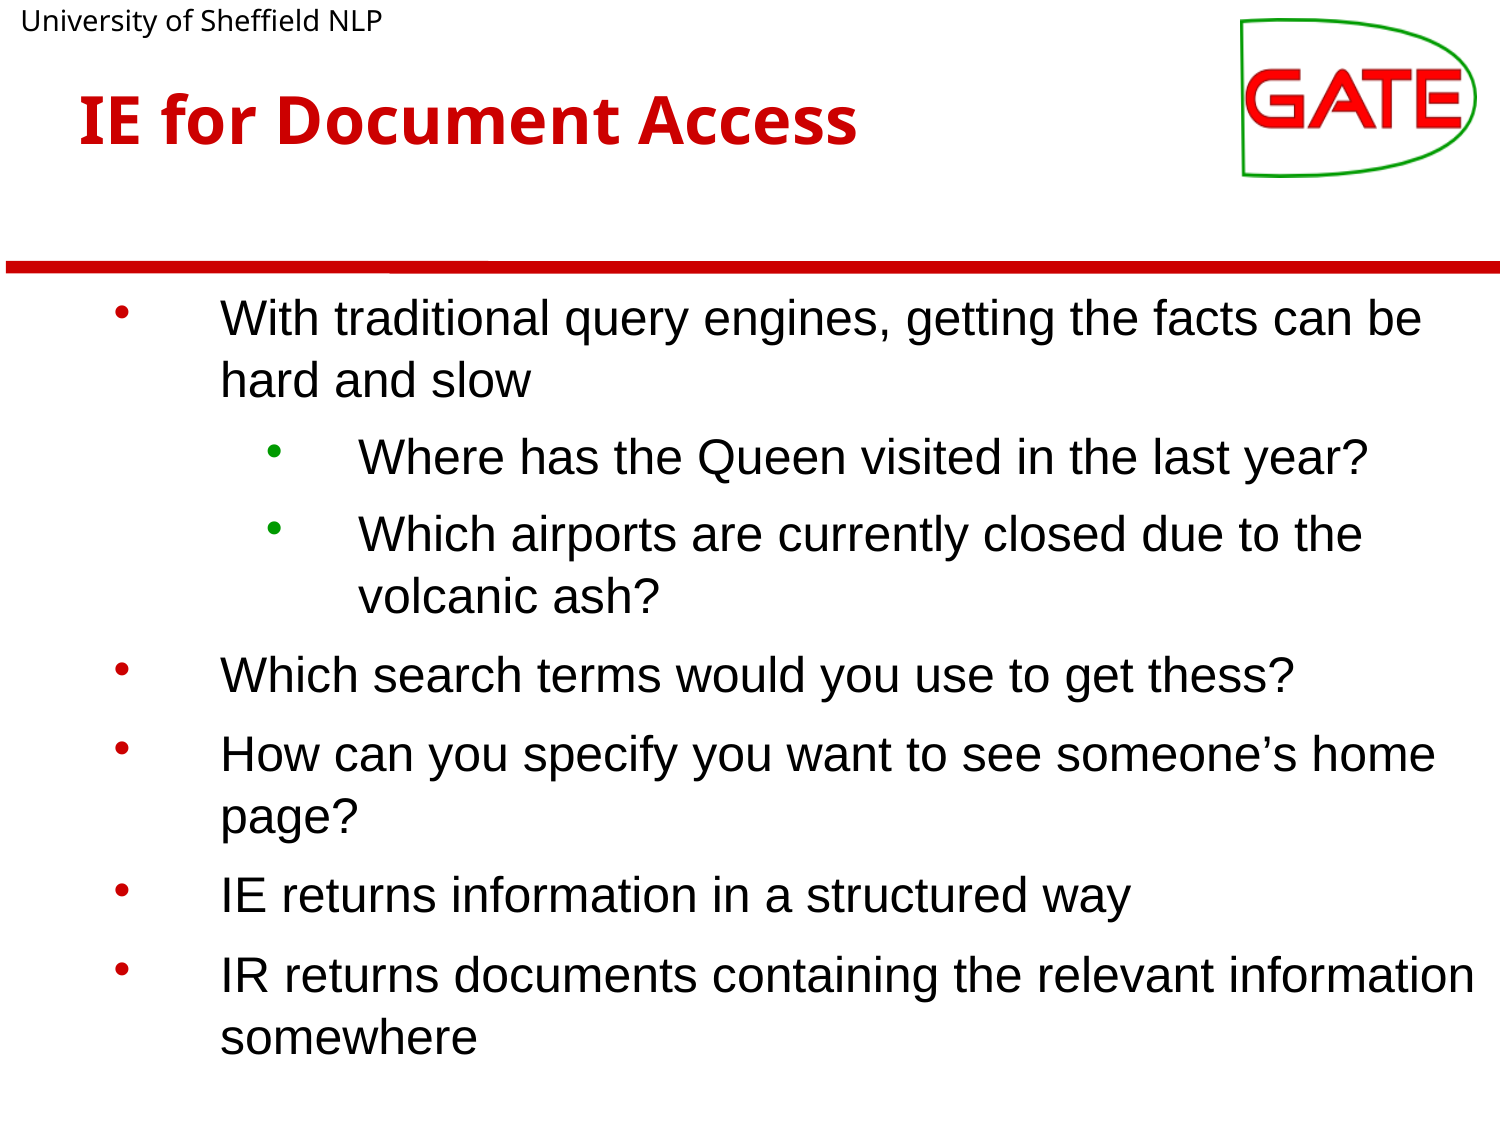

# IE for Document Access
With traditional query engines, getting the facts can be hard and slow
Where has the Queen visited in the last year?
Which airports are currently closed due to the volcanic ash?
Which search terms would you use to get thess?
How can you specify you want to see someone’s home page?
IE returns information in a structured way
IR returns documents containing the relevant information somewhere